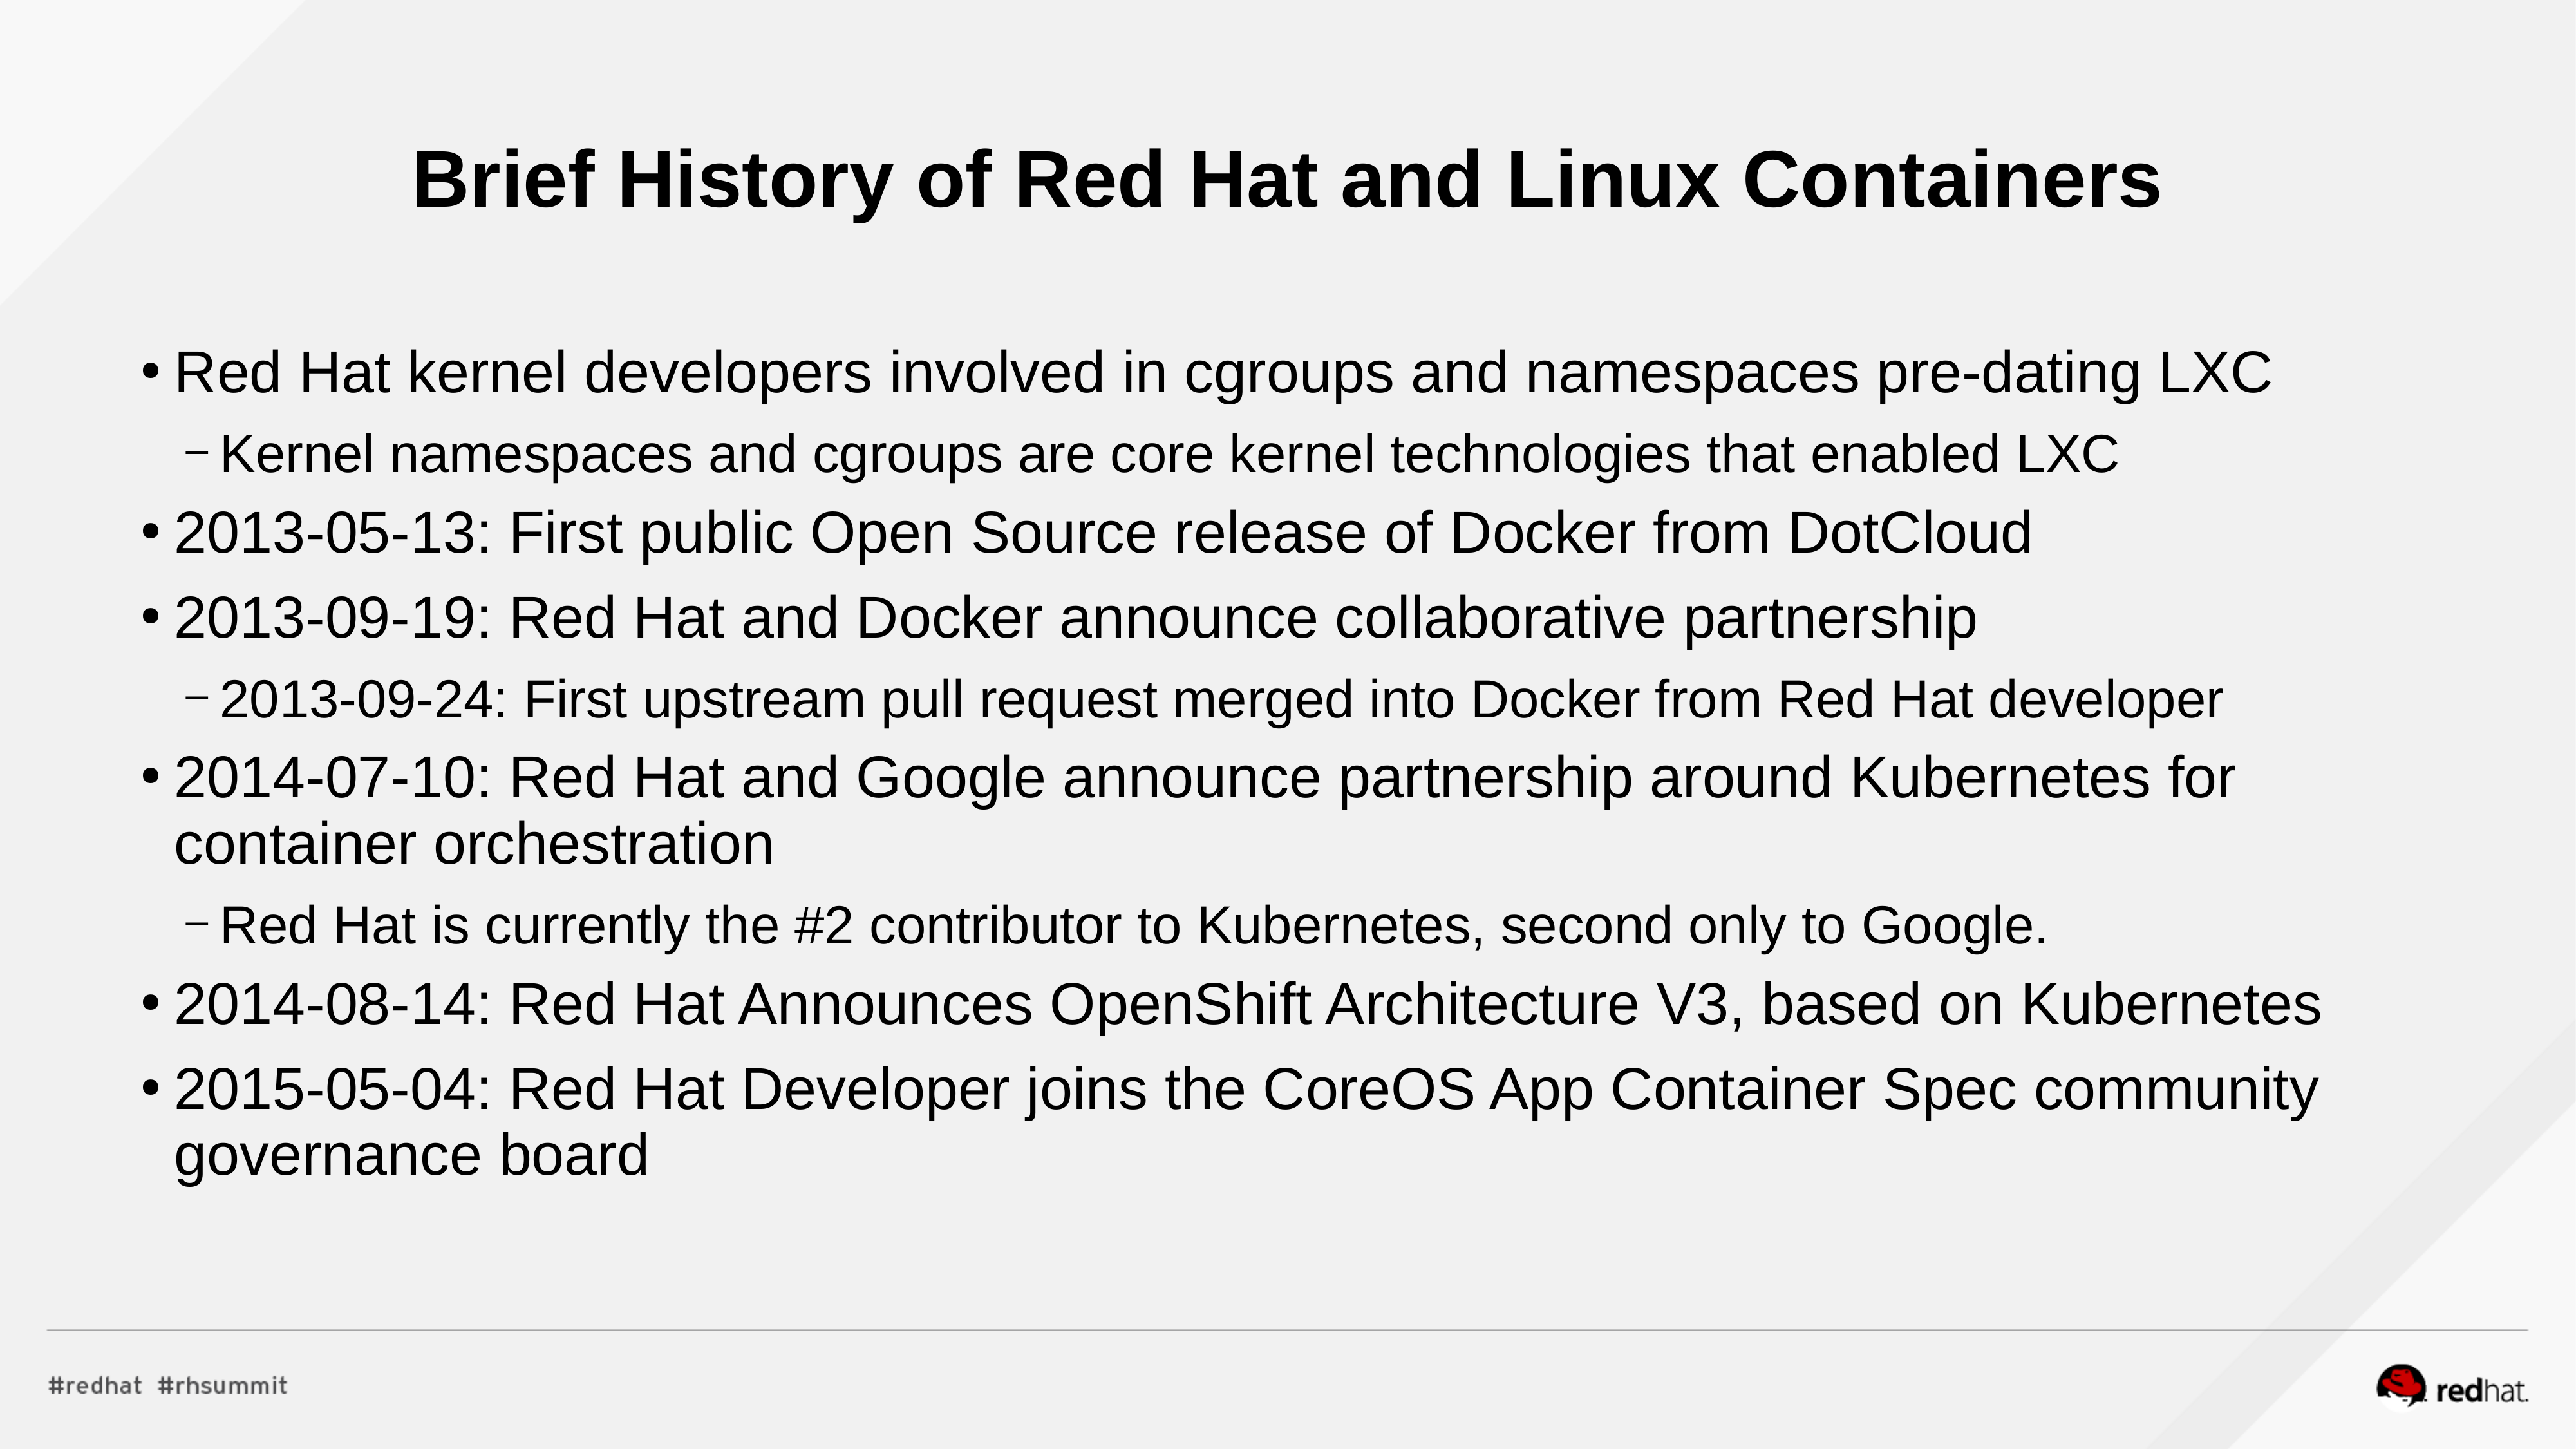

# Brief History of Red Hat and Linux Containers
Red Hat kernel developers involved in cgroups and namespaces pre-dating LXC
Kernel namespaces and cgroups are core kernel technologies that enabled LXC
2013-05-13: First public Open Source release of Docker from DotCloud
2013-09-19: Red Hat and Docker announce collaborative partnership
2013-09-24: First upstream pull request merged into Docker from Red Hat developer
2014-07-10: Red Hat and Google announce partnership around Kubernetes for container orchestration
Red Hat is currently the #2 contributor to Kubernetes, second only to Google.
2014-08-14: Red Hat Announces OpenShift Architecture V3, based on Kubernetes
2015-05-04: Red Hat Developer joins the CoreOS App Container Spec community governance board